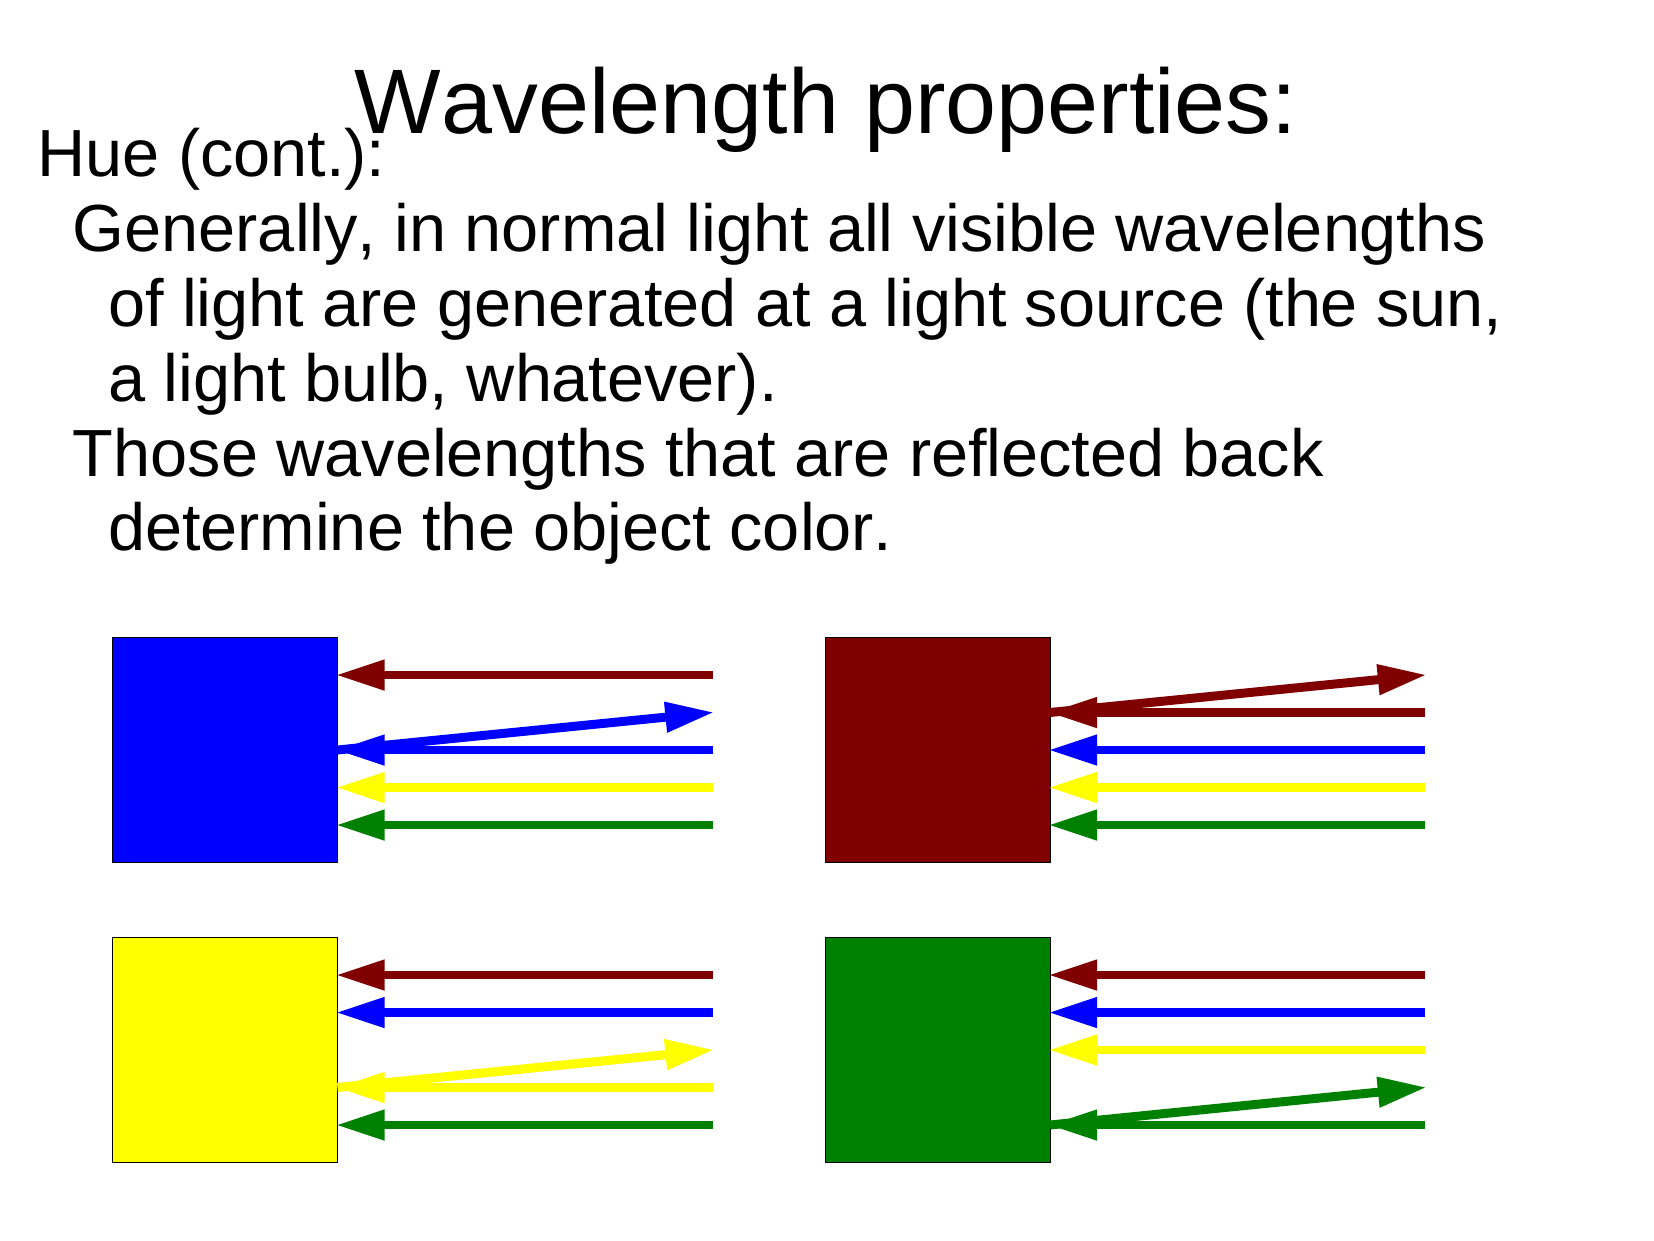

Hue (cont.):
Generally, in normal light all visible wavelengths of light are generated at a light source (the sun, a light bulb, whatever).
Those wavelengths that are reflected back determine the object color.
# Wavelength properties: